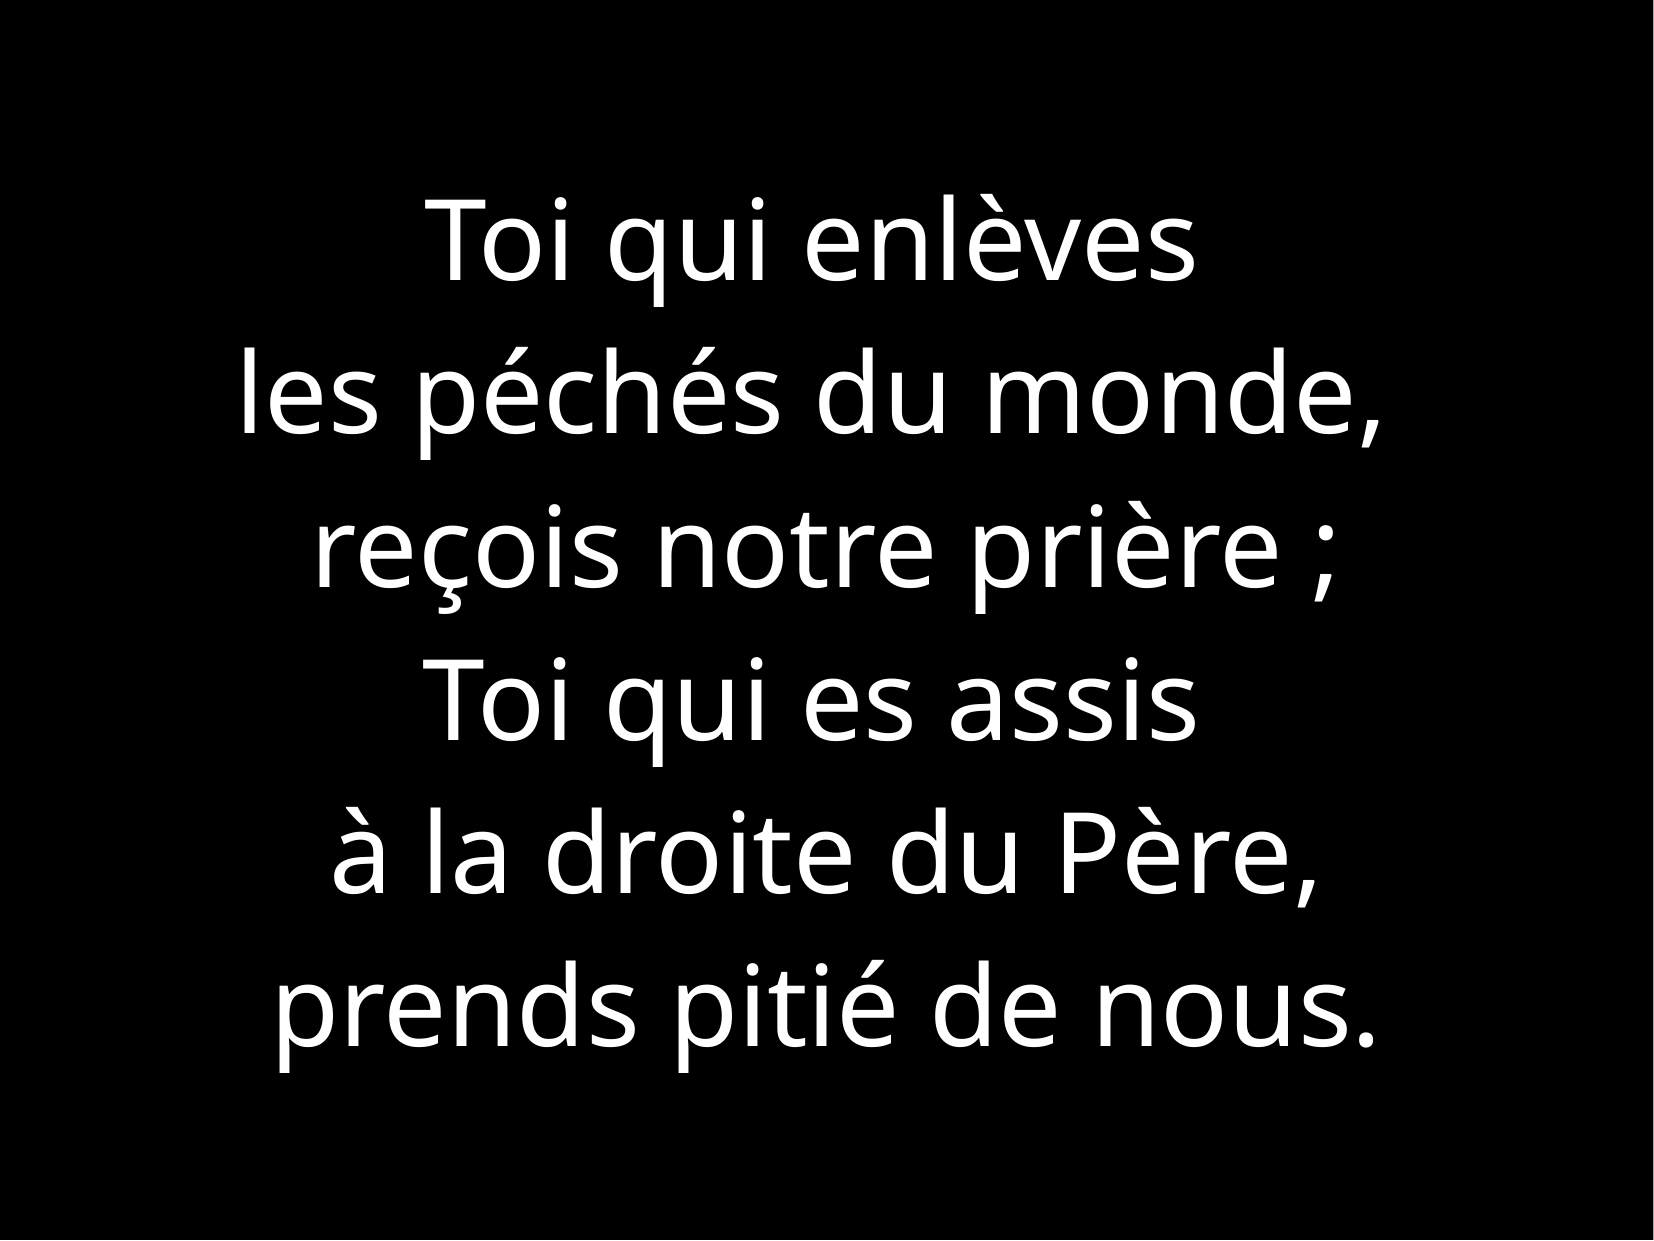

# Toi qui enlèves
les péchés du monde,
reçois notre prière ;
Toi qui es assis
à la droite du Père,
prends pitié de nous.